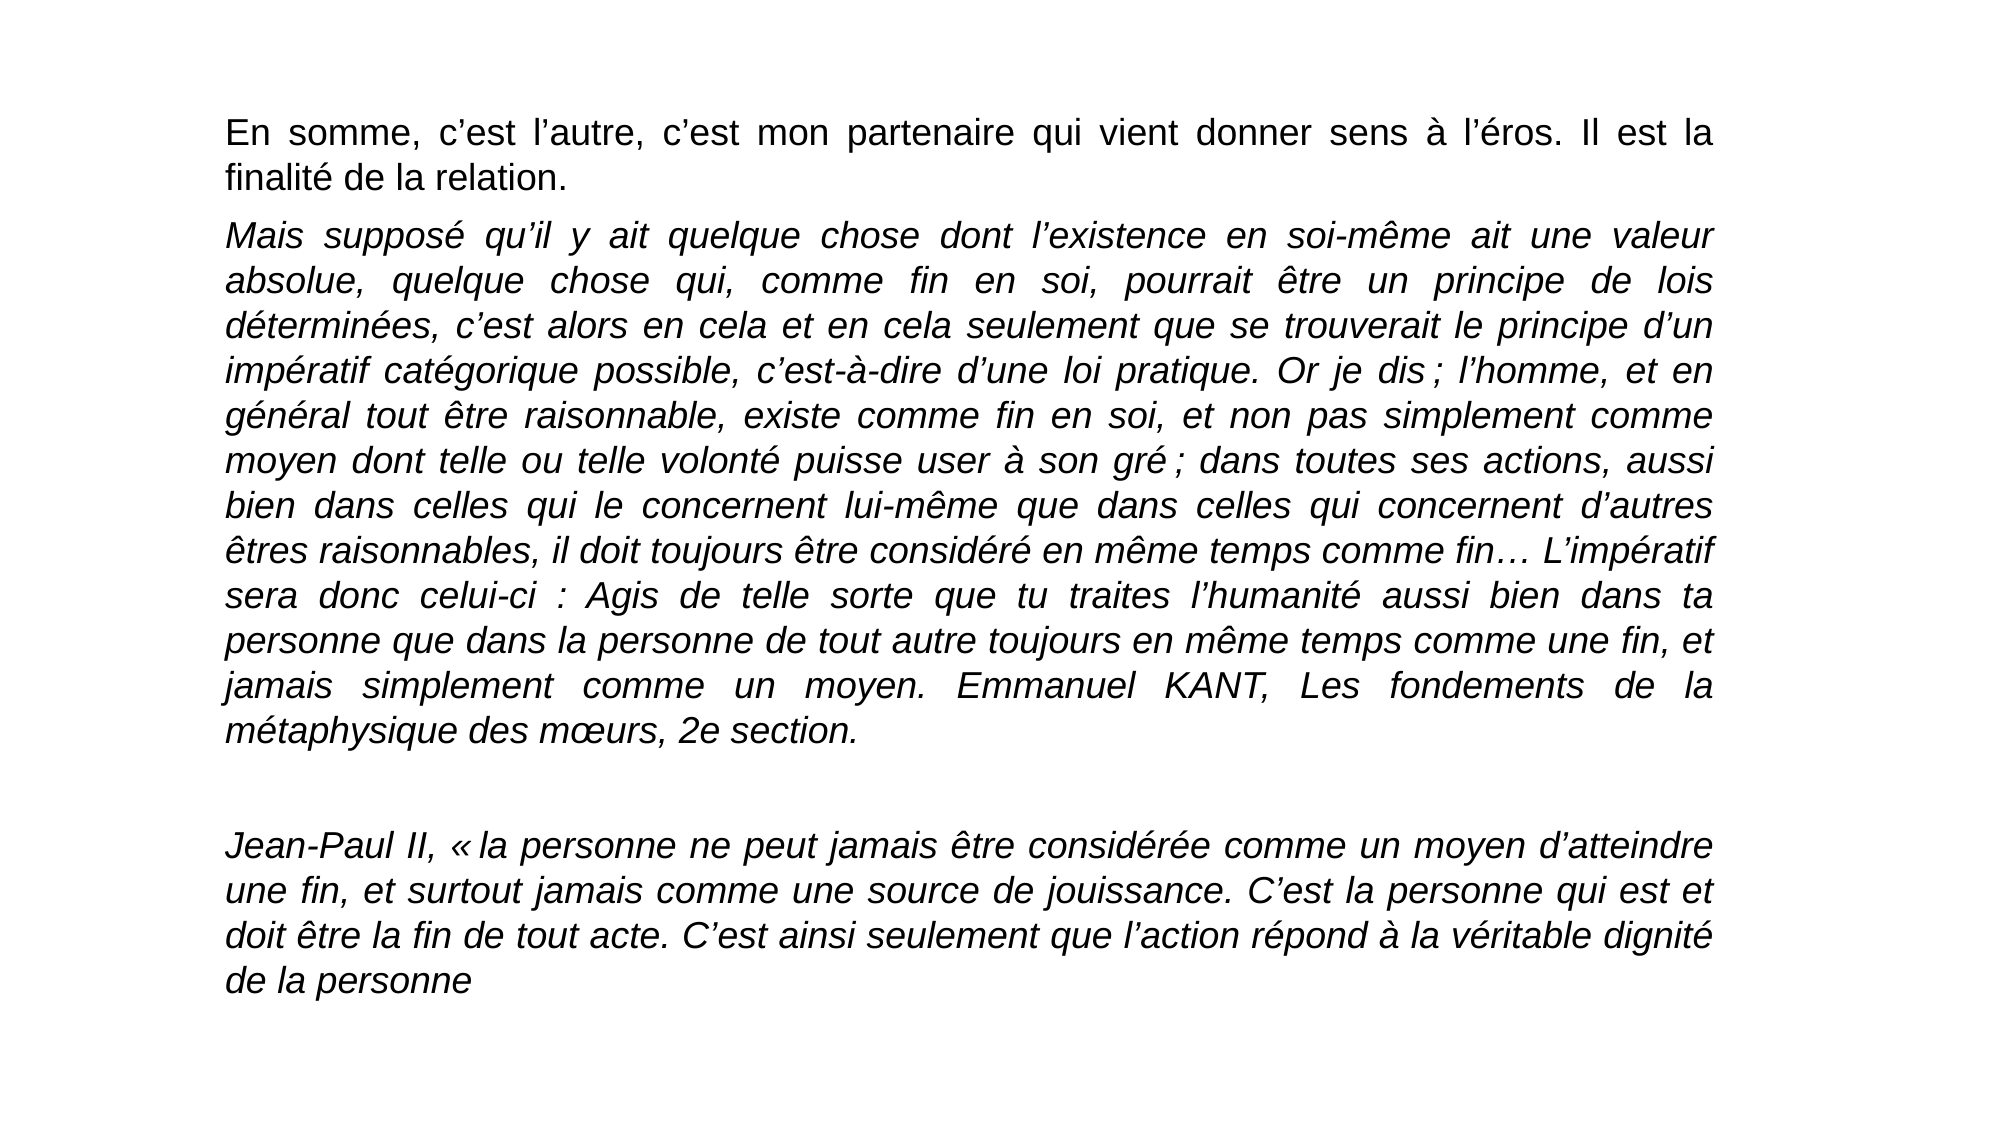

En somme, c’est l’autre, c’est mon partenaire qui vient donner sens à l’éros. Il est la finalité de la relation.
Mais supposé qu’il y ait quelque chose dont l’existence en soi-même ait une valeur absolue, quelque chose qui, comme fin en soi, pourrait être un principe de lois déterminées, c’est alors en cela et en cela seulement que se trouverait le principe d’un impératif catégorique possible, c’est-à-dire d’une loi pratique. Or je dis ; l’homme, et en général tout être raisonnable, existe comme fin en soi, et non pas simplement comme moyen dont telle ou telle volonté puisse user à son gré ; dans toutes ses actions, aussi bien dans celles qui le concernent lui-même que dans celles qui concernent d’autres êtres raisonnables, il doit toujours être considéré en même temps comme fin… L’impératif sera donc celui-ci : Agis de telle sorte que tu traites l’humanité aussi bien dans ta personne que dans la personne de tout autre toujours en même temps comme une fin, et jamais simplement comme un moyen. Emmanuel KANT, Les fondements de la métaphysique des mœurs, 2e section.
Jean-Paul II, « la personne ne peut jamais être considérée comme un moyen d’atteindre une fin, et surtout jamais comme une source de jouissance. C’est la personne qui est et doit être la fin de tout acte. C’est ainsi seulement que l’action répond à la véritable dignité de la personne